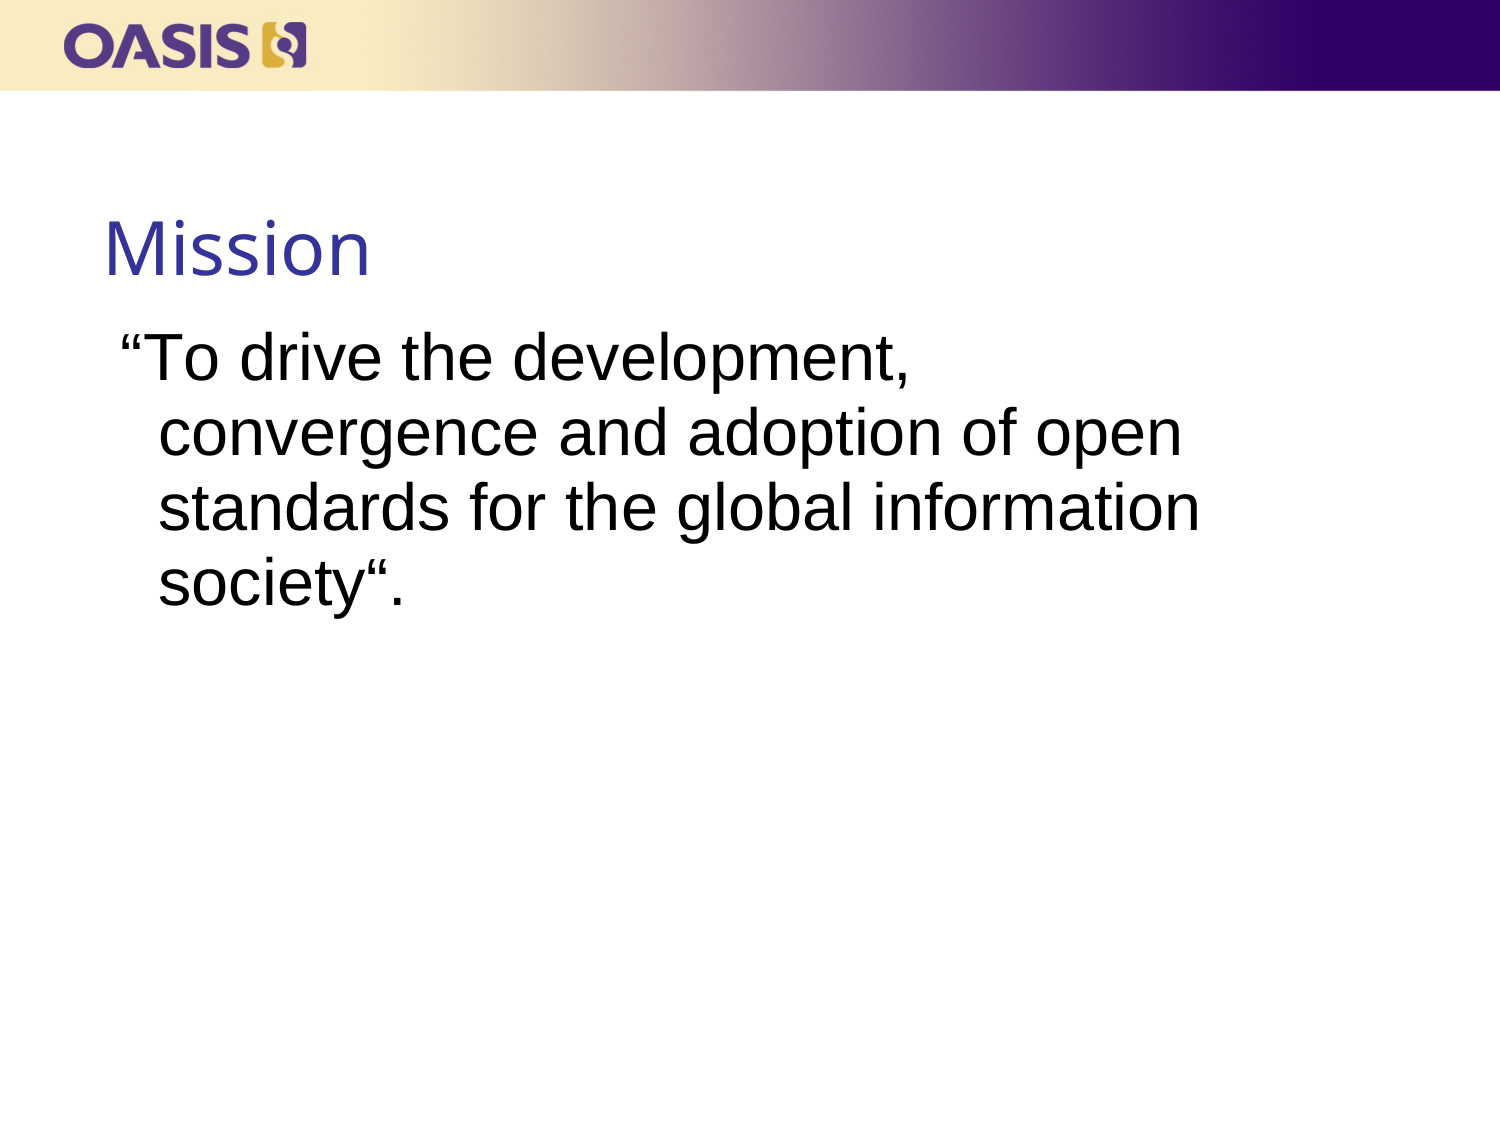

# Mission
 “To drive the development, convergence and adoption of open standards for the global information society“.